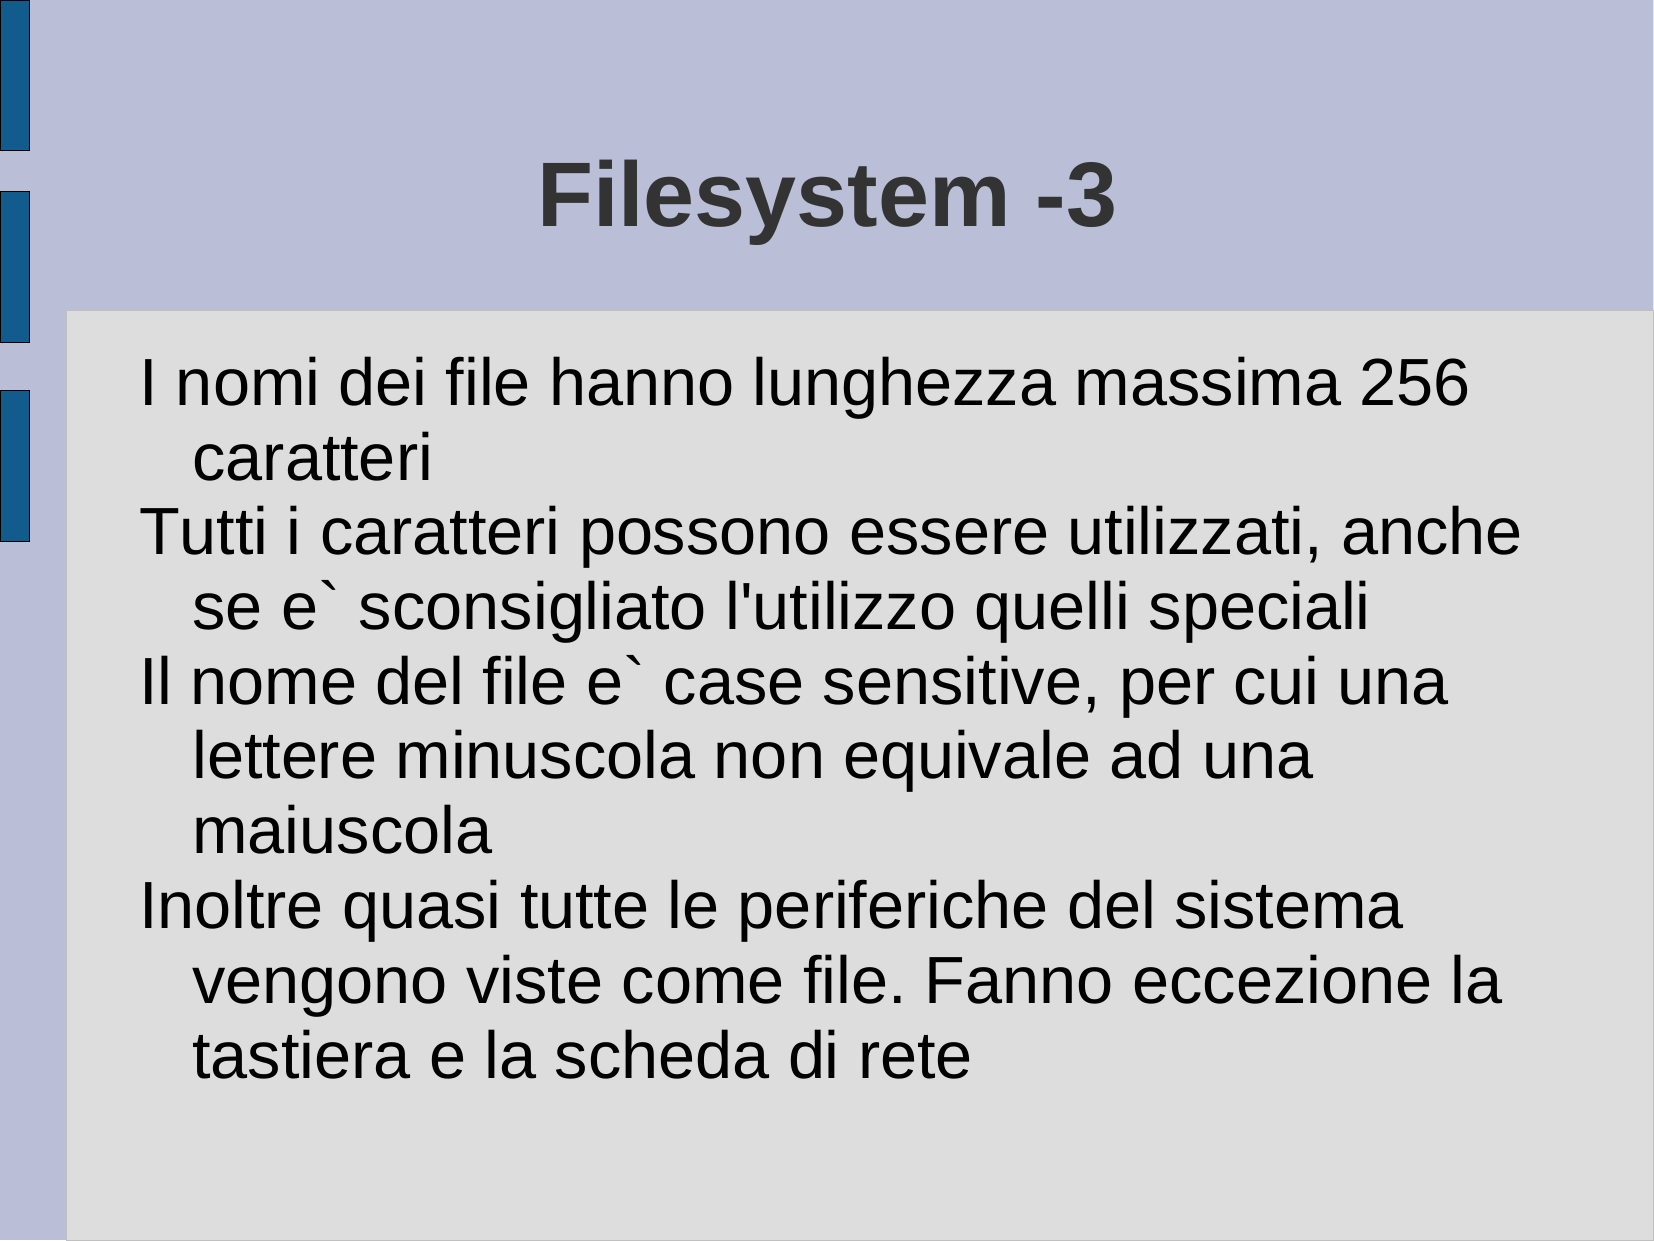

# Filesystem -3
I nomi dei file hanno lunghezza massima 256 caratteri
Tutti i caratteri possono essere utilizzati, anche se e` sconsigliato l'utilizzo quelli speciali
Il nome del file e` case sensitive, per cui una lettere minuscola non equivale ad una maiuscola
Inoltre quasi tutte le periferiche del sistema vengono viste come file. Fanno eccezione la tastiera e la scheda di rete